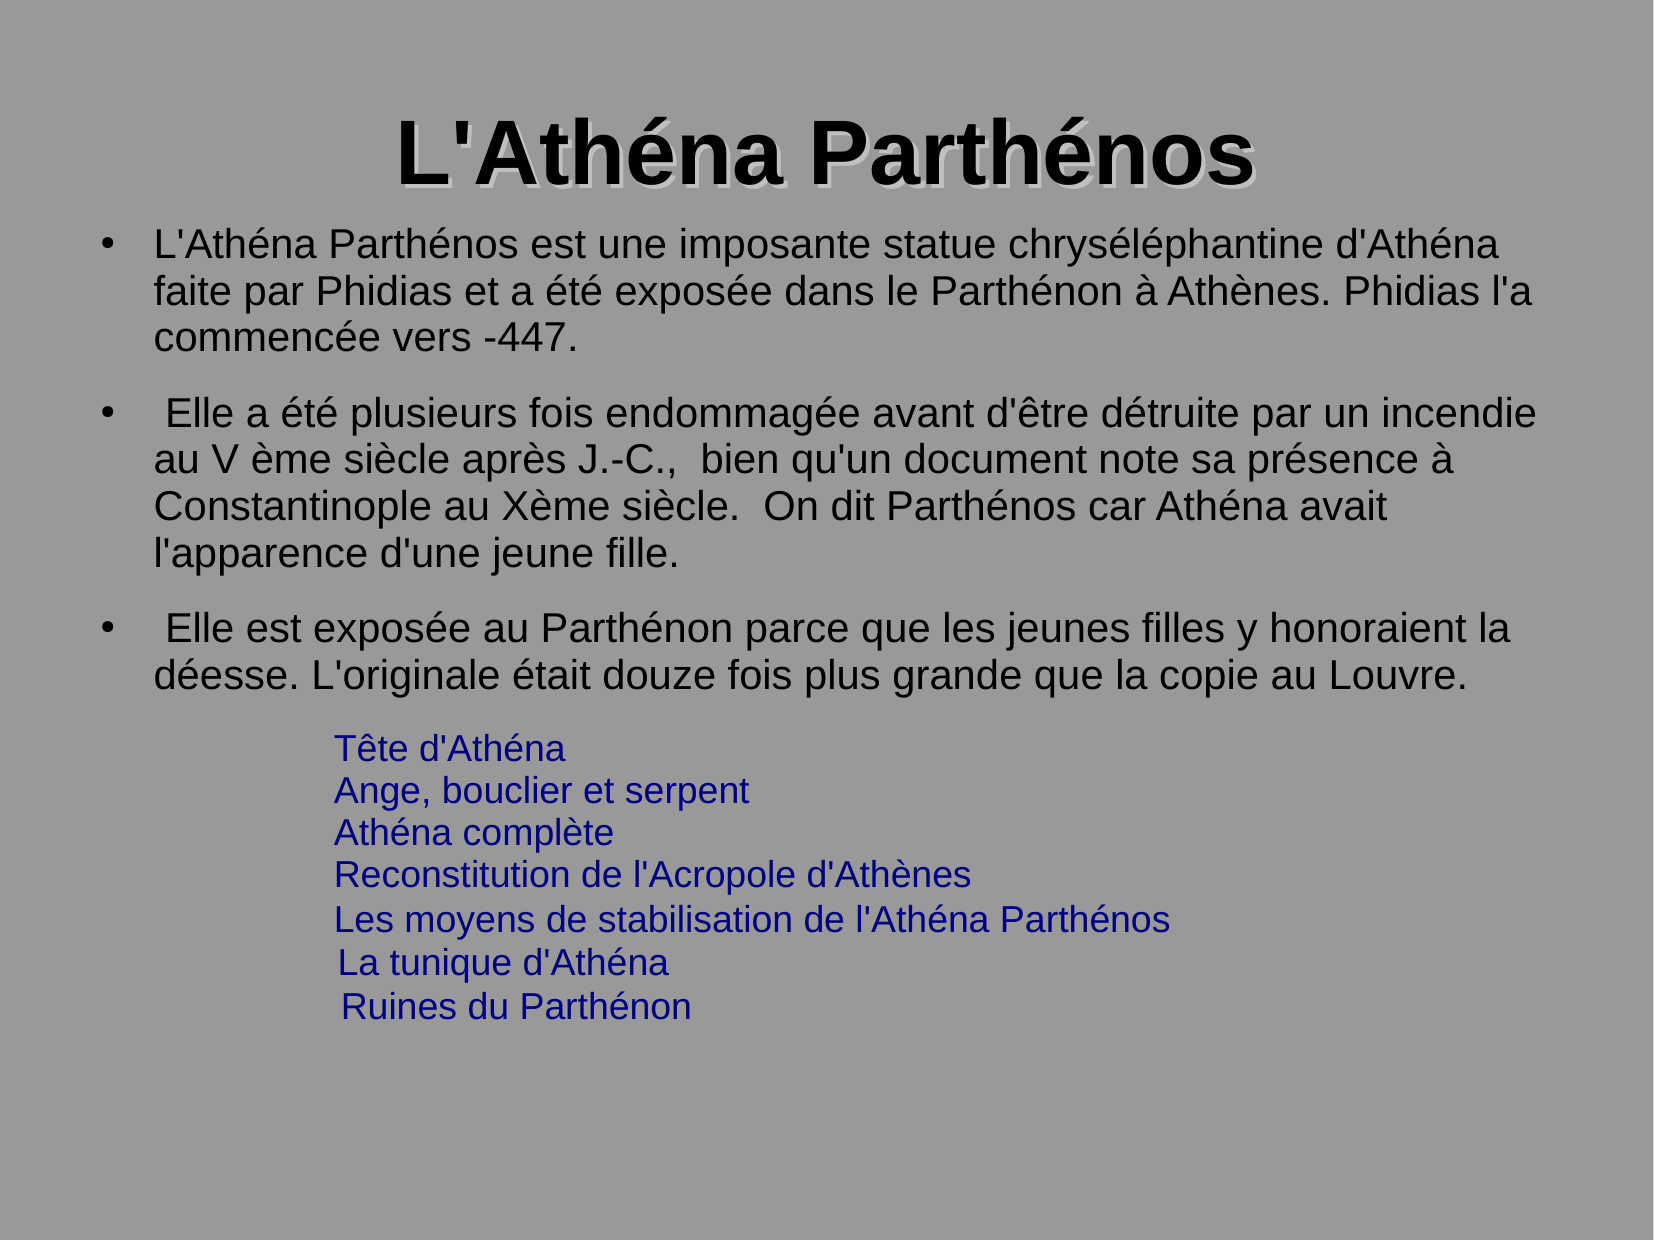

# L'Athéna Parthénos
L'Athéna Parthénos est une imposante statue chryséléphantine d'Athéna faite par Phidias et a été exposée dans le Parthénon à Athènes. Phidias l'a commencée vers -447.
 Elle a été plusieurs fois endommagée avant d'être détruite par un incendie au V ème siècle après J.-C., bien qu'un document note sa présence à Constantinople au Xème siècle. On dit Parthénos car Athéna avait l'apparence d'une jeune fille.
 Elle est exposée au Parthénon parce que les jeunes filles y honoraient la déesse. L'originale était douze fois plus grande que la copie au Louvre.
Tête d'Athéna
Ange, bouclier et serpent
Athéna complète
Reconstitution de l'Acropole d'Athènes
Les moyens de stabilisation de l'Athéna Parthénos
 La tunique d'Athéna
Ruines du Parthénon